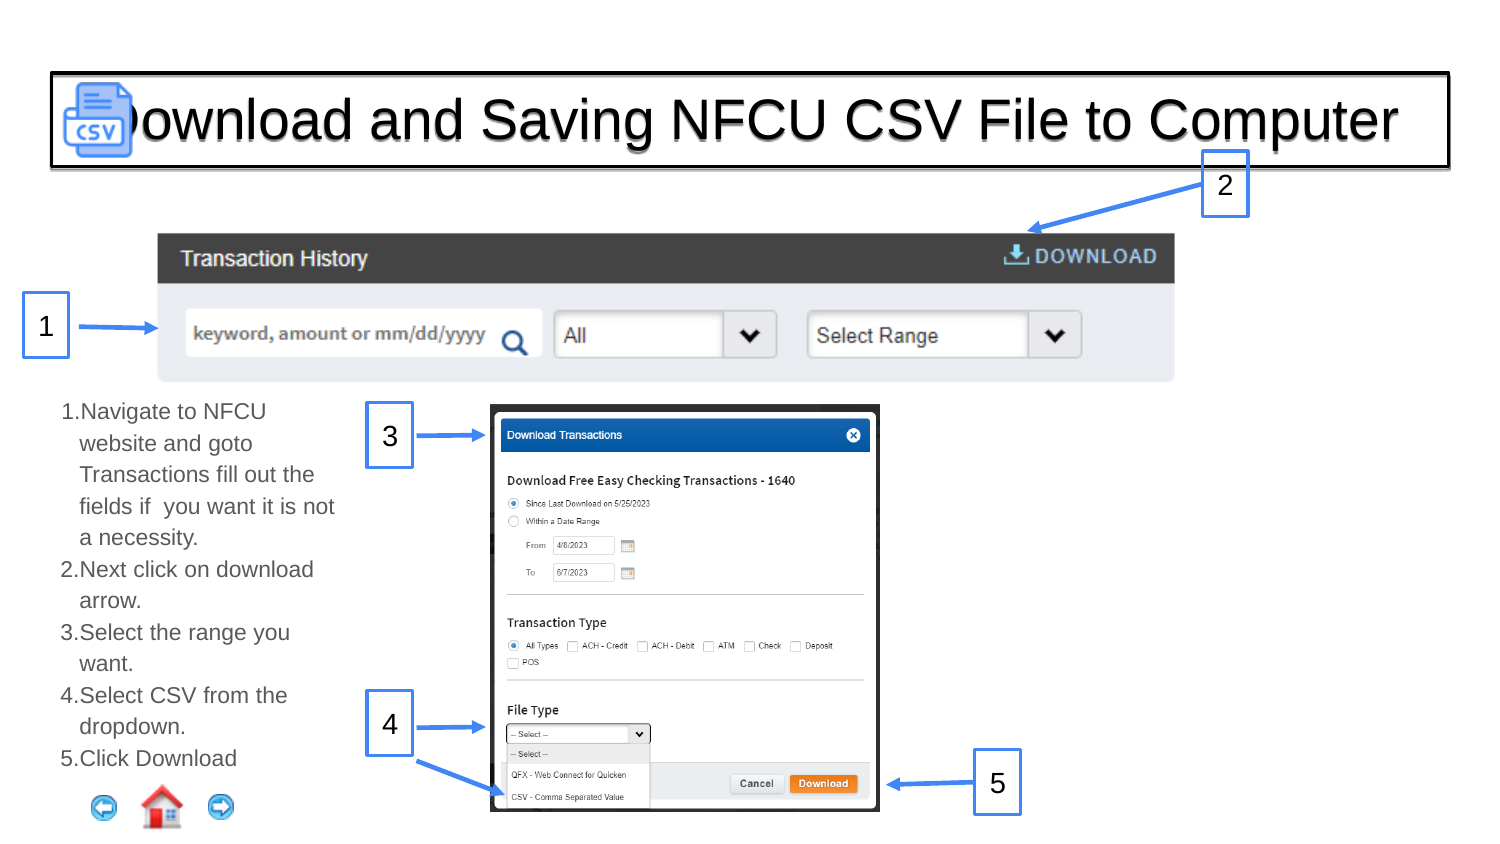

# Download and Saving NFCU CSV File to Computer
2
1
Navigate to NFCU website and goto Transactions fill out the fields if you want it is not a necessity.
Next click on download arrow.
Select the range you want.
Select CSV from the dropdown.
Click Download
3
4
5